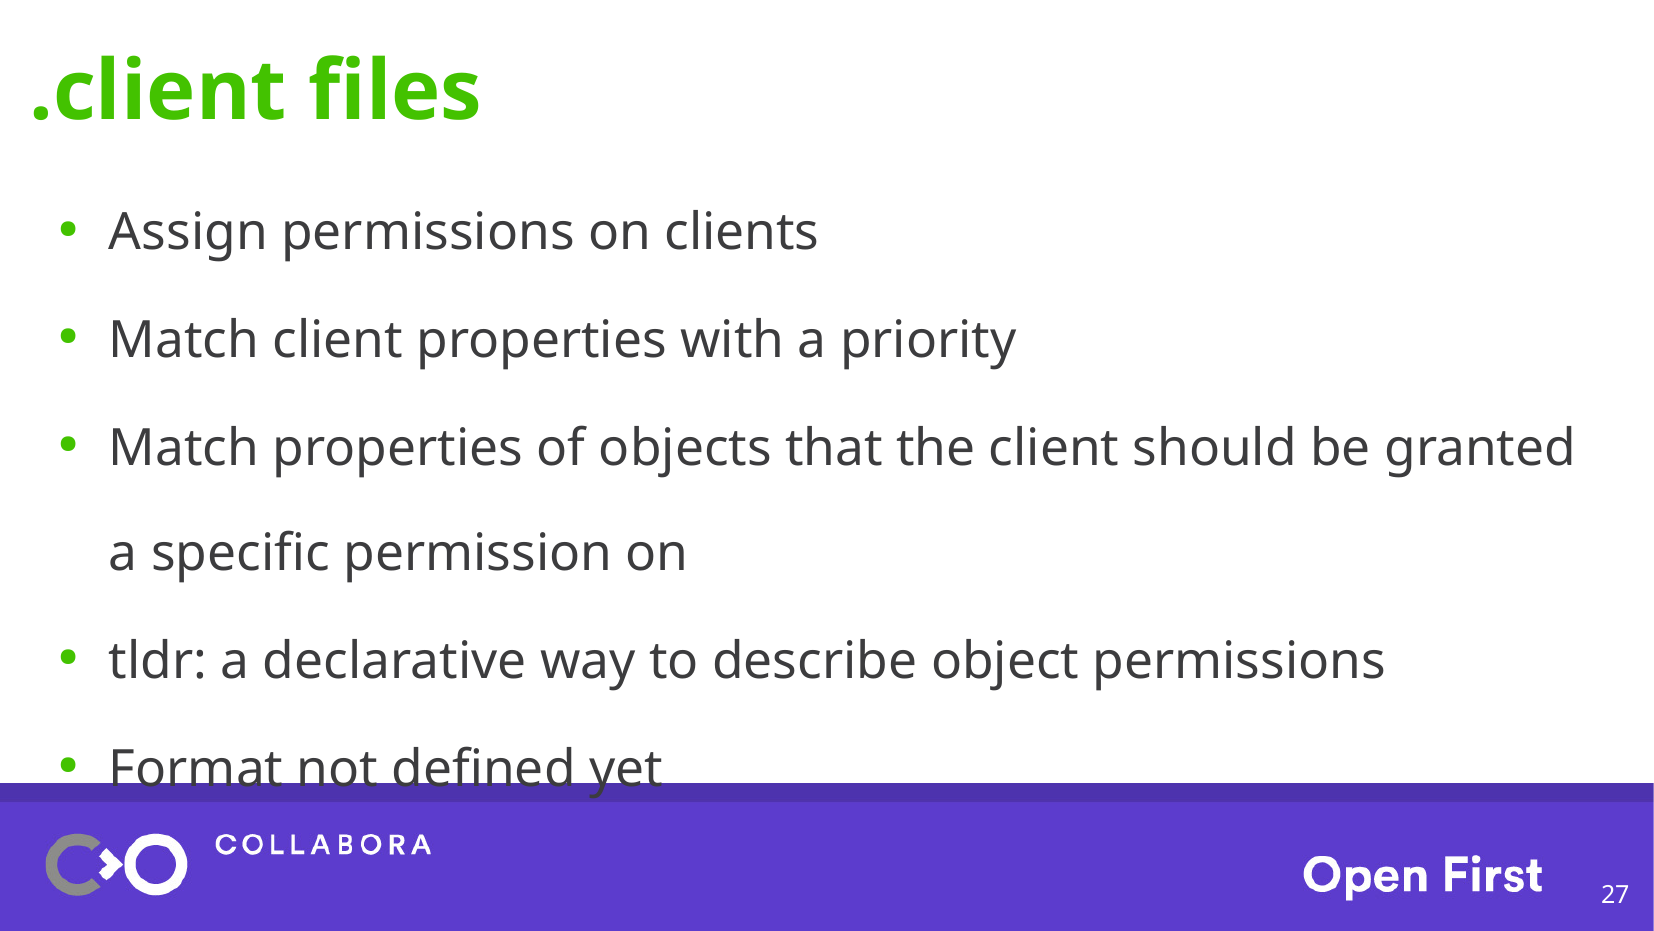

# .client files
Assign permissions on clients
Match client properties with a priority
Match properties of objects that the client should be granted a specific permission on
tldr: a declarative way to describe object permissions
Format not defined yet